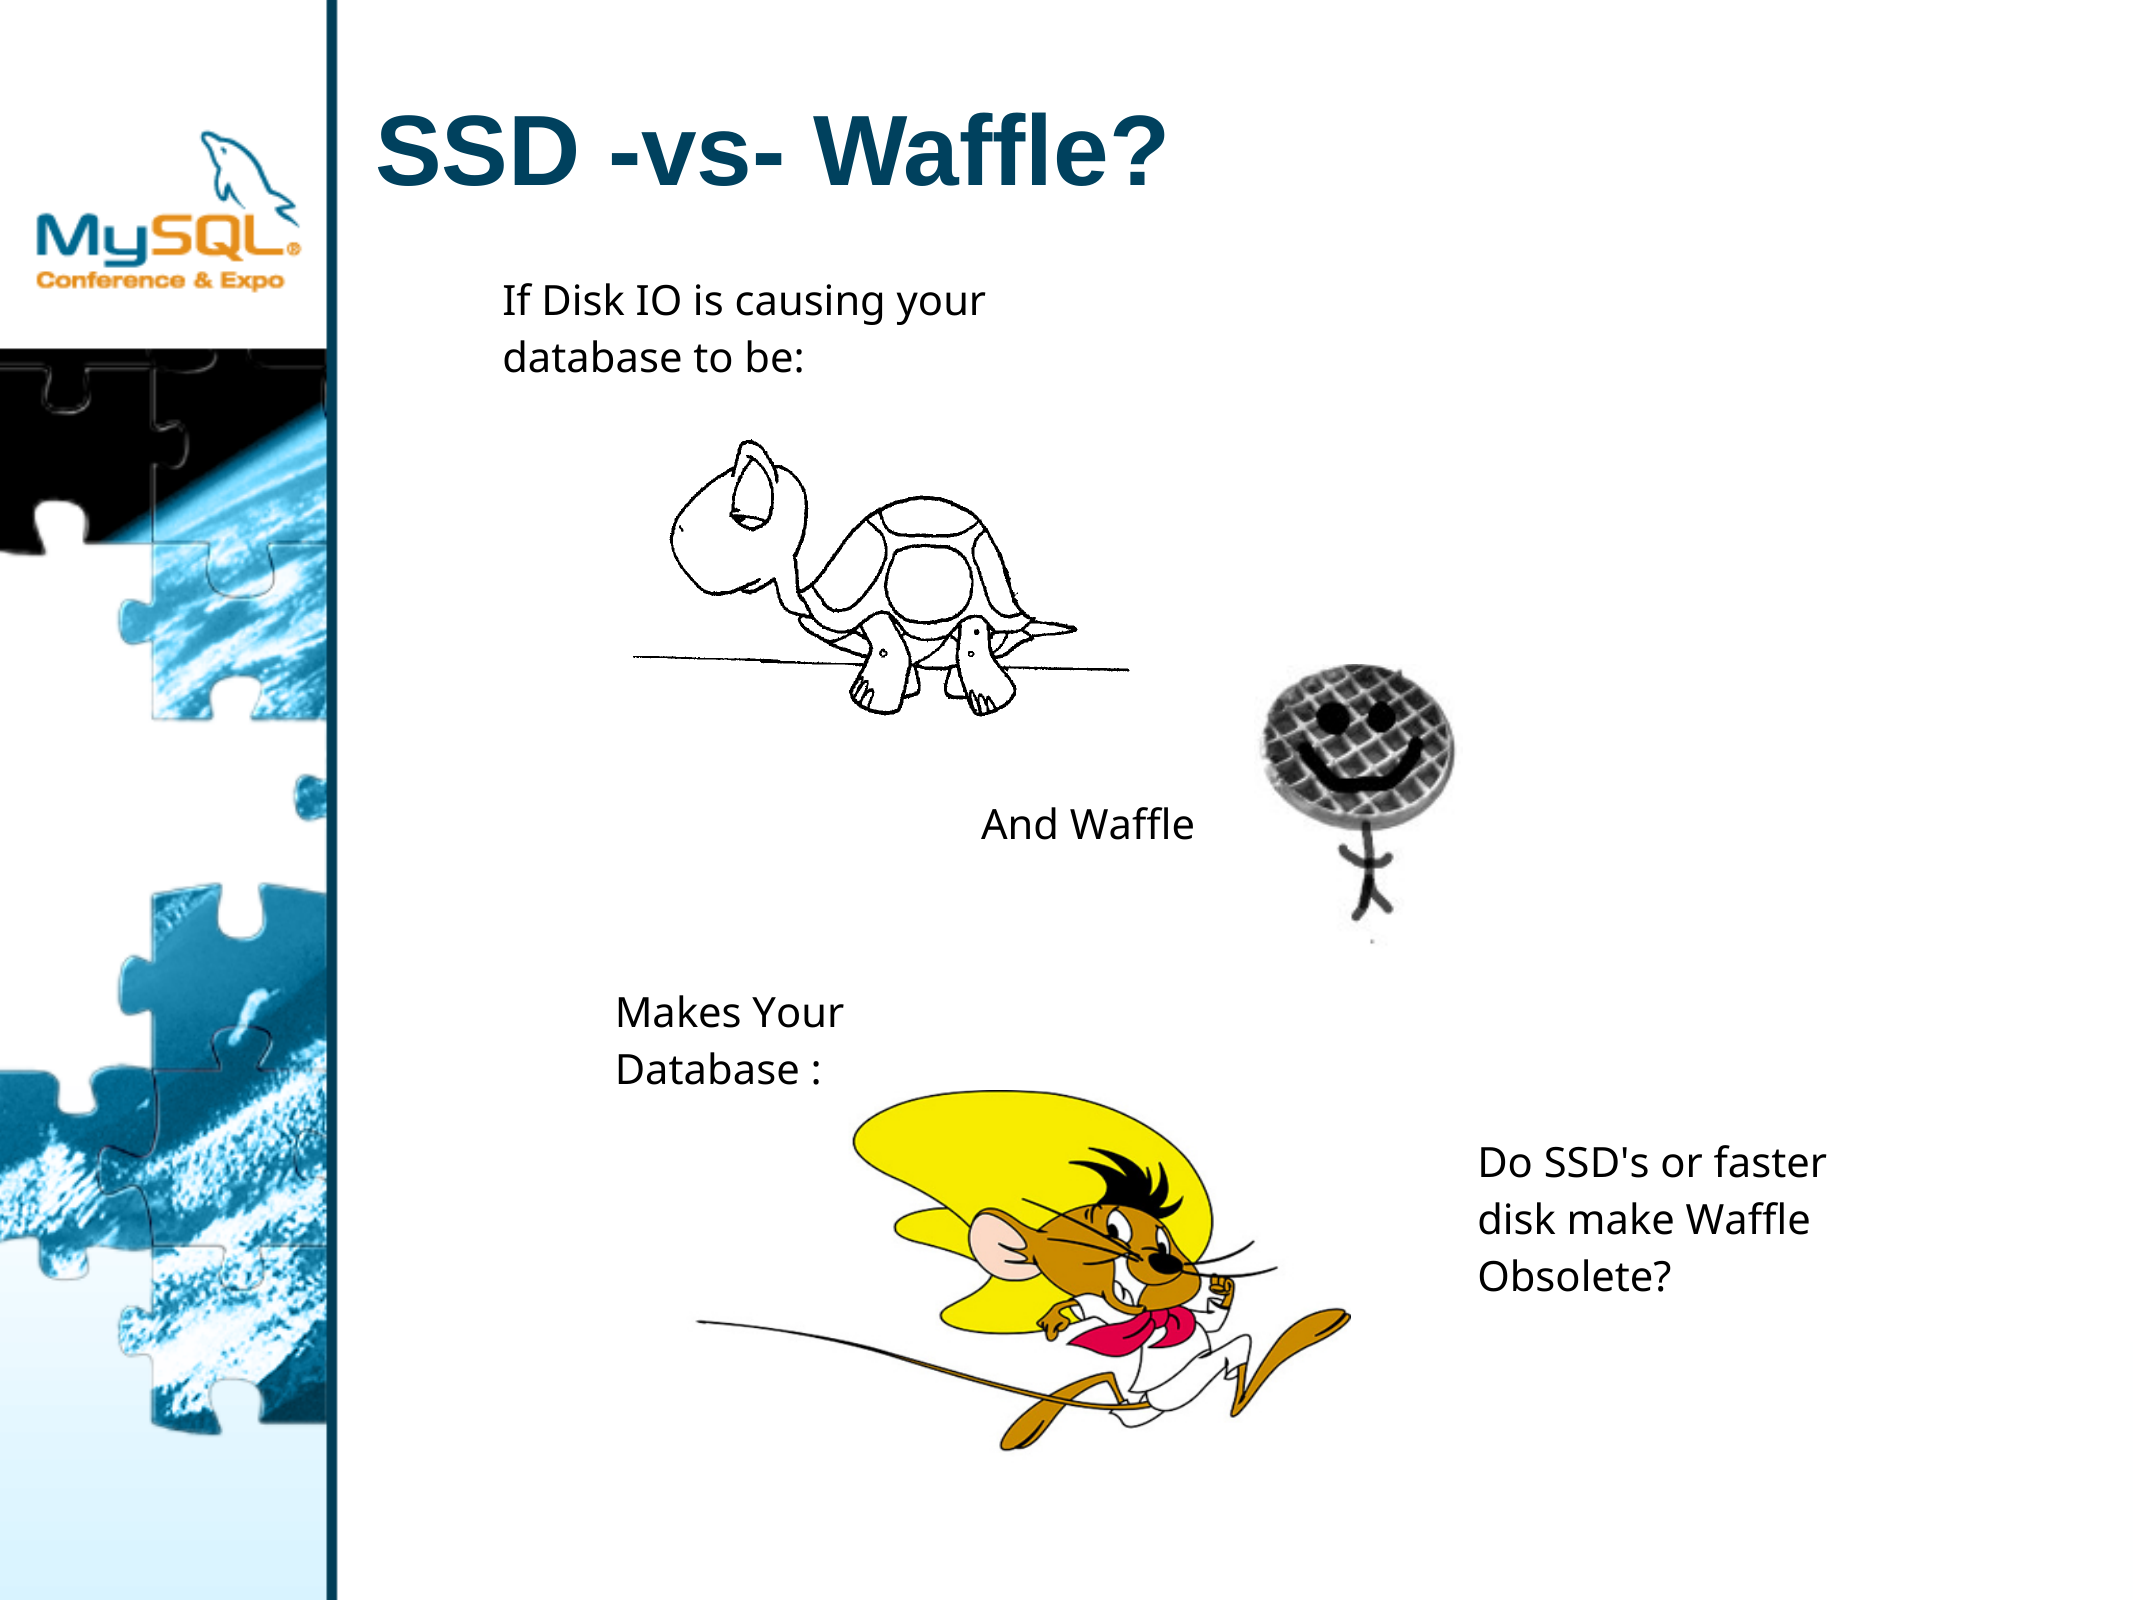

# SSD -vs- Waffle?
If Disk IO is causing your database to be:
And Waffle
Makes Your Database :
Do SSD's or faster disk make Waffle Obsolete?